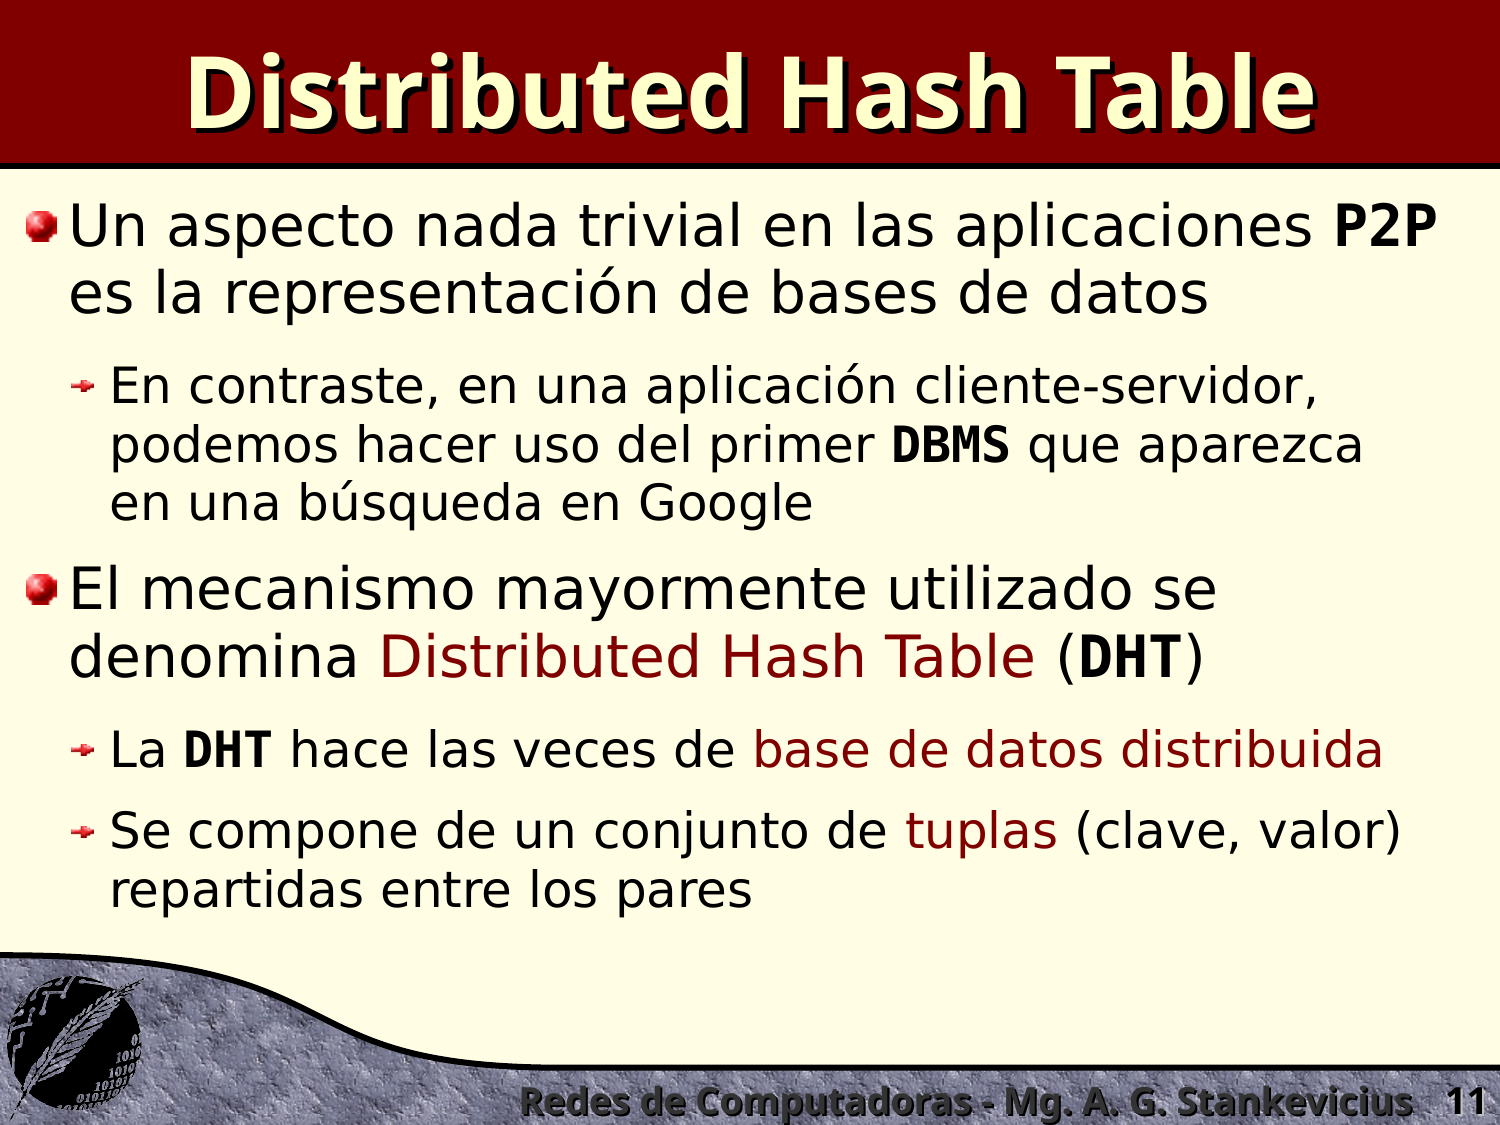

# Distributed Hash Table
Un aspecto nada trivial en las aplicaciones P2P
es la representación de bases de datos
En contraste, en una aplicación cliente-servidor, podemos hacer uso del primer DBMS que aparezca
en una búsqueda en Google
El mecanismo mayormente utilizado se denomina Distributed Hash Table (DHT)
La DHT hace las veces de base de datos distribuida
Se compone de un conjunto de tuplas (clave, valor) repartidas entre los pares
11